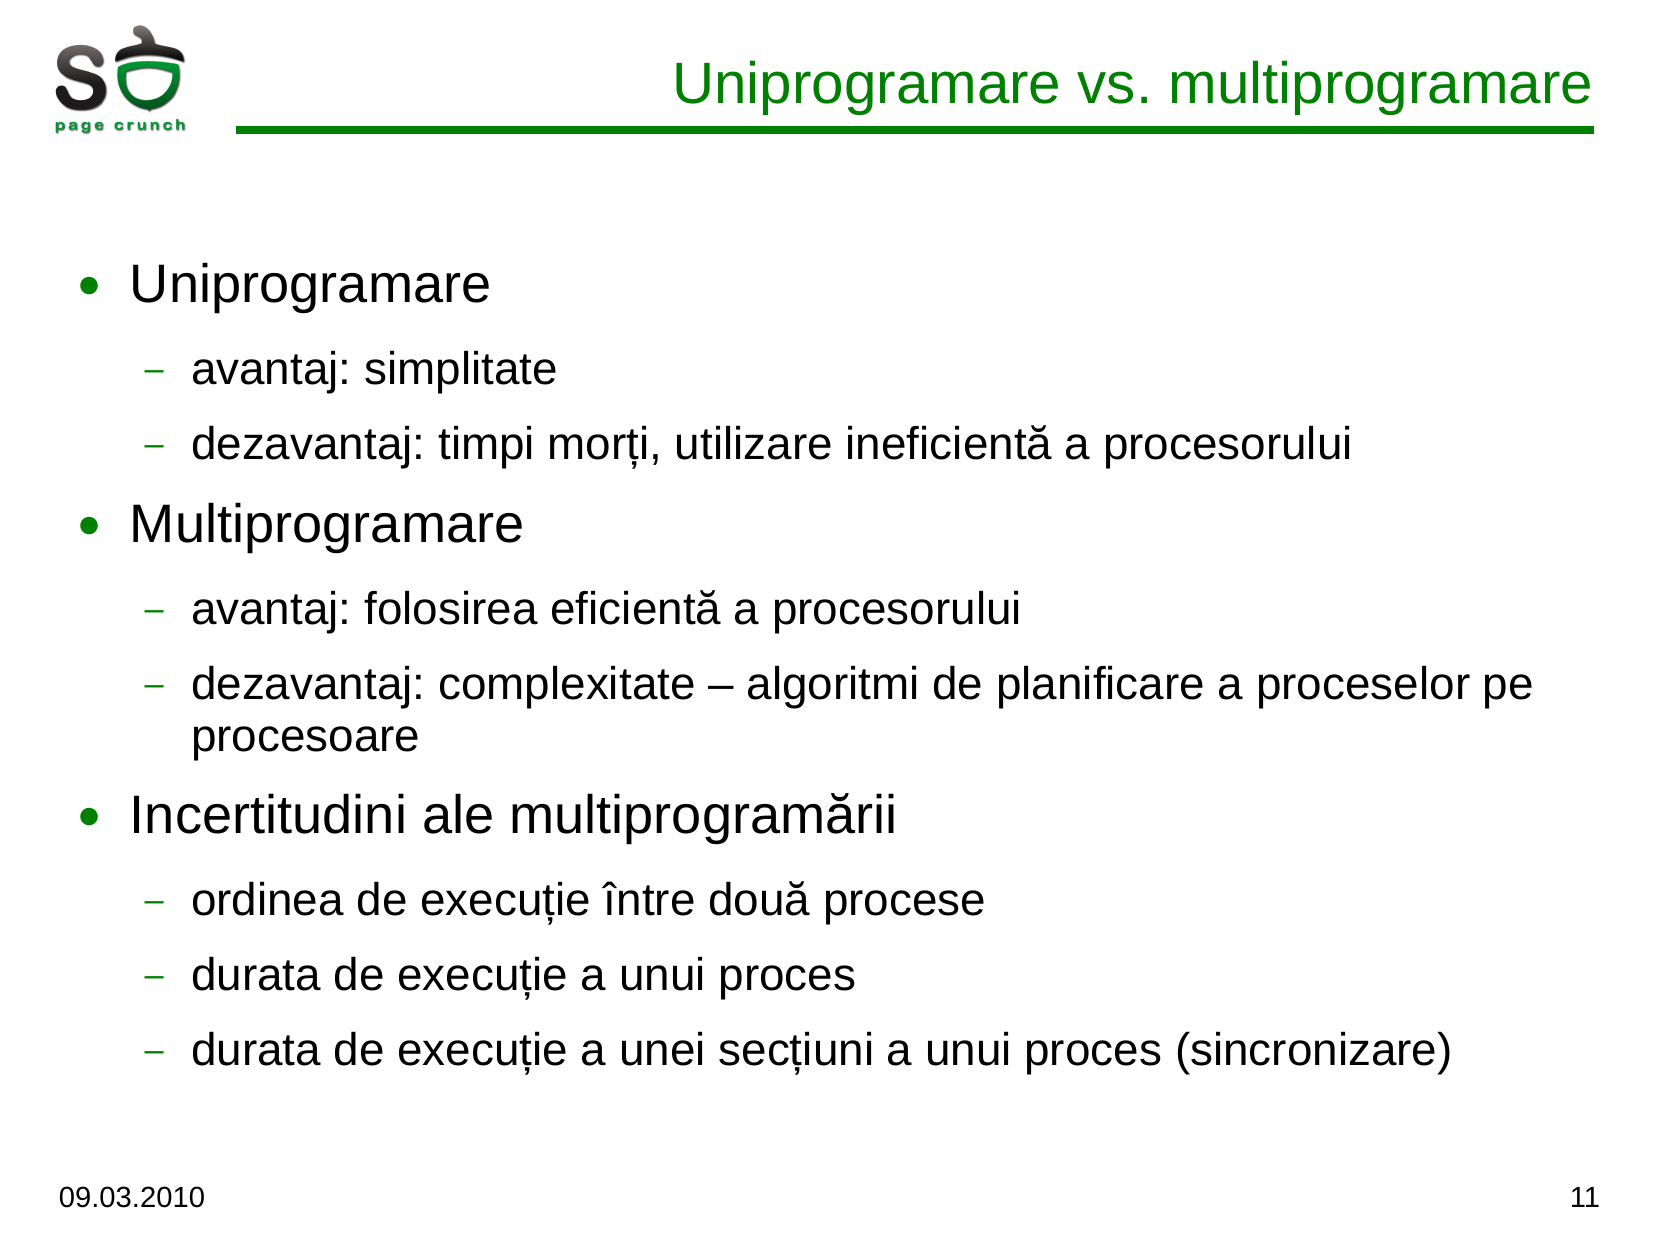

# Uniprogramare vs. multiprogramare
Uniprogramare
avantaj: simplitate
dezavantaj: timpi morți, utilizare ineficientă a procesorului
Multiprogramare
avantaj: folosirea eficientă a procesorului
dezavantaj: complexitate – algoritmi de planificare a proceselor pe procesoare
Incertitudini ale multiprogramării
ordinea de execuție între două procese
durata de execuție a unui proces
durata de execuție a unei secțiuni a unui proces (sincronizare)
09.03.2010
11